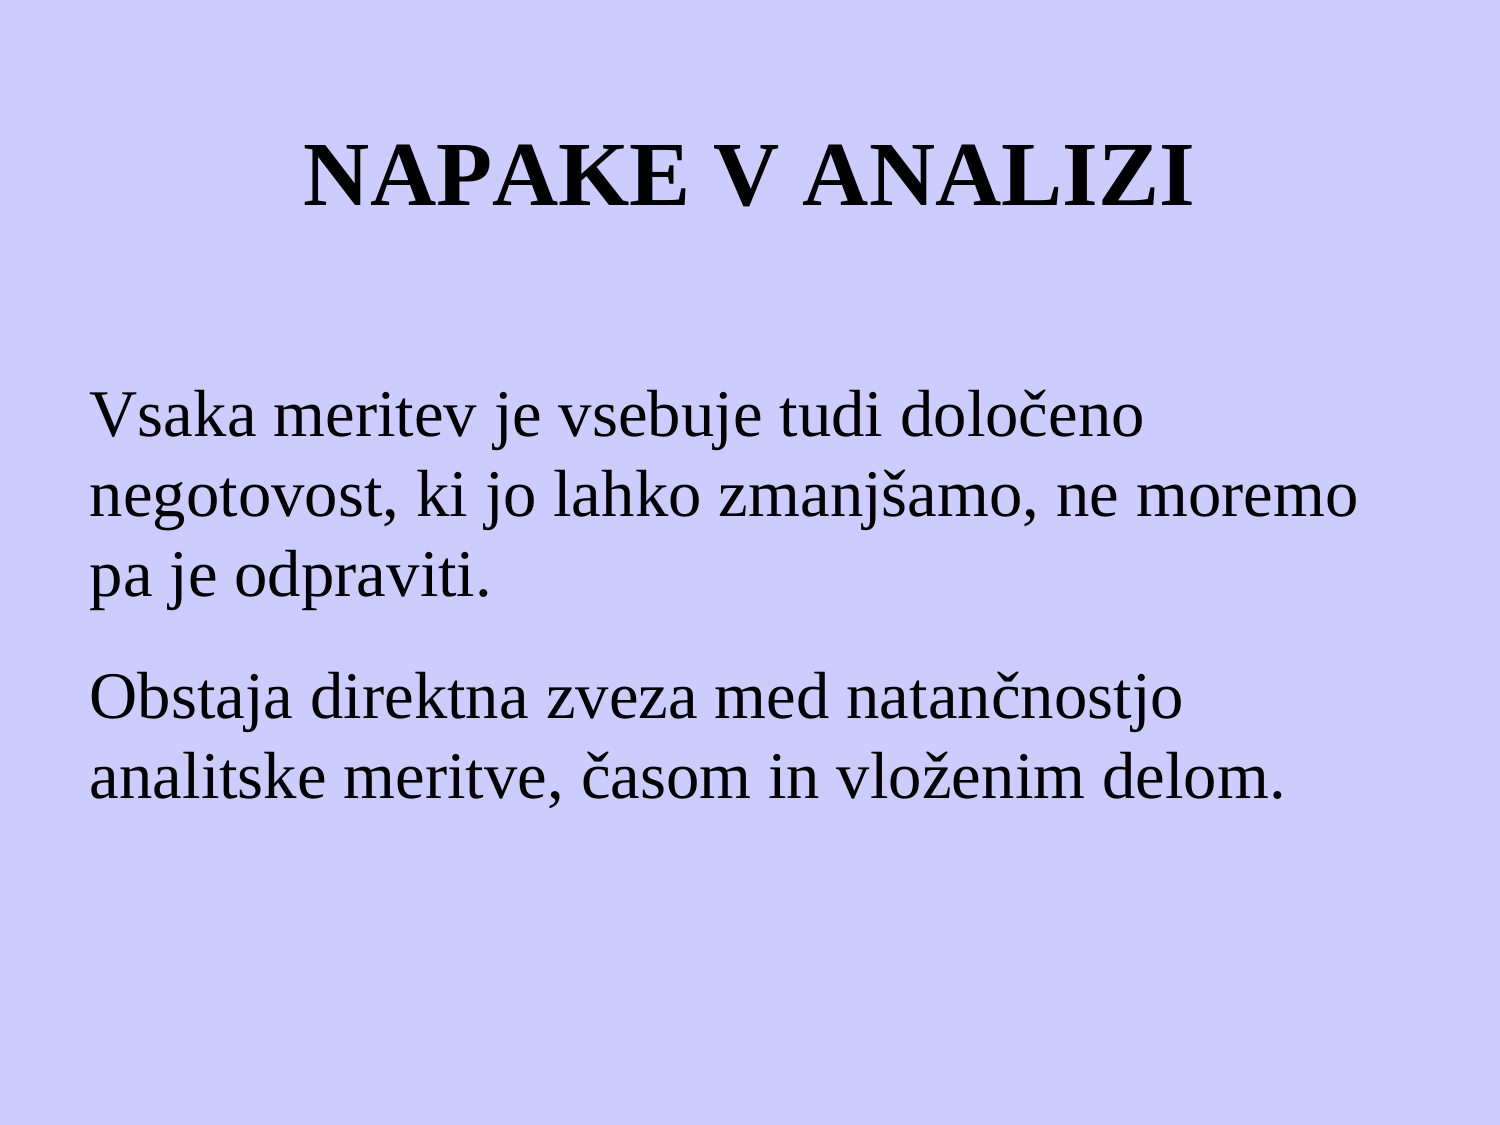

# NAPAKE V ANALIZI
Vsaka meritev je vsebuje tudi določeno negotovost, ki jo lahko zmanjšamo, ne moremo pa je odpraviti.
Obstaja direktna zveza med natančnostjo analitske meritve, časom in vloženim delom.